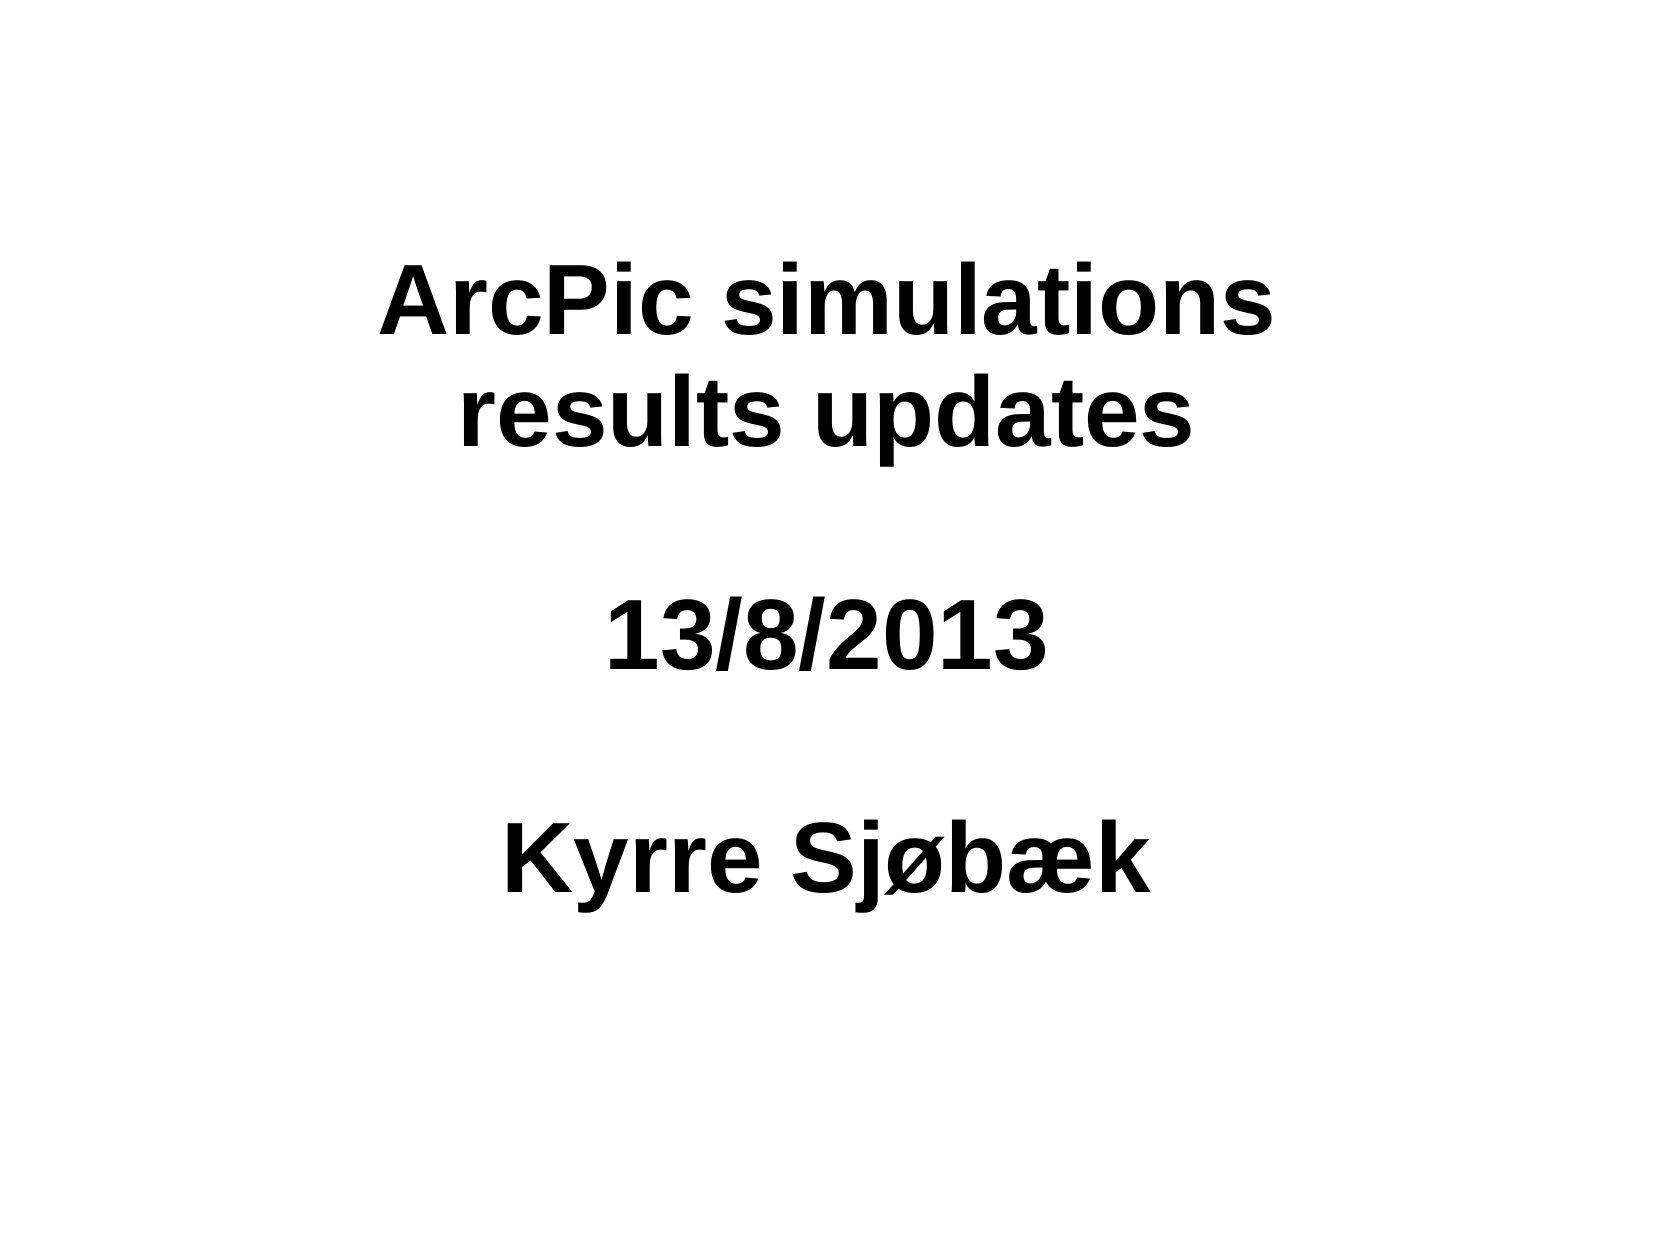

# ArcPic simulations results updates
13/8/2013
Kyrre Sjøbæk